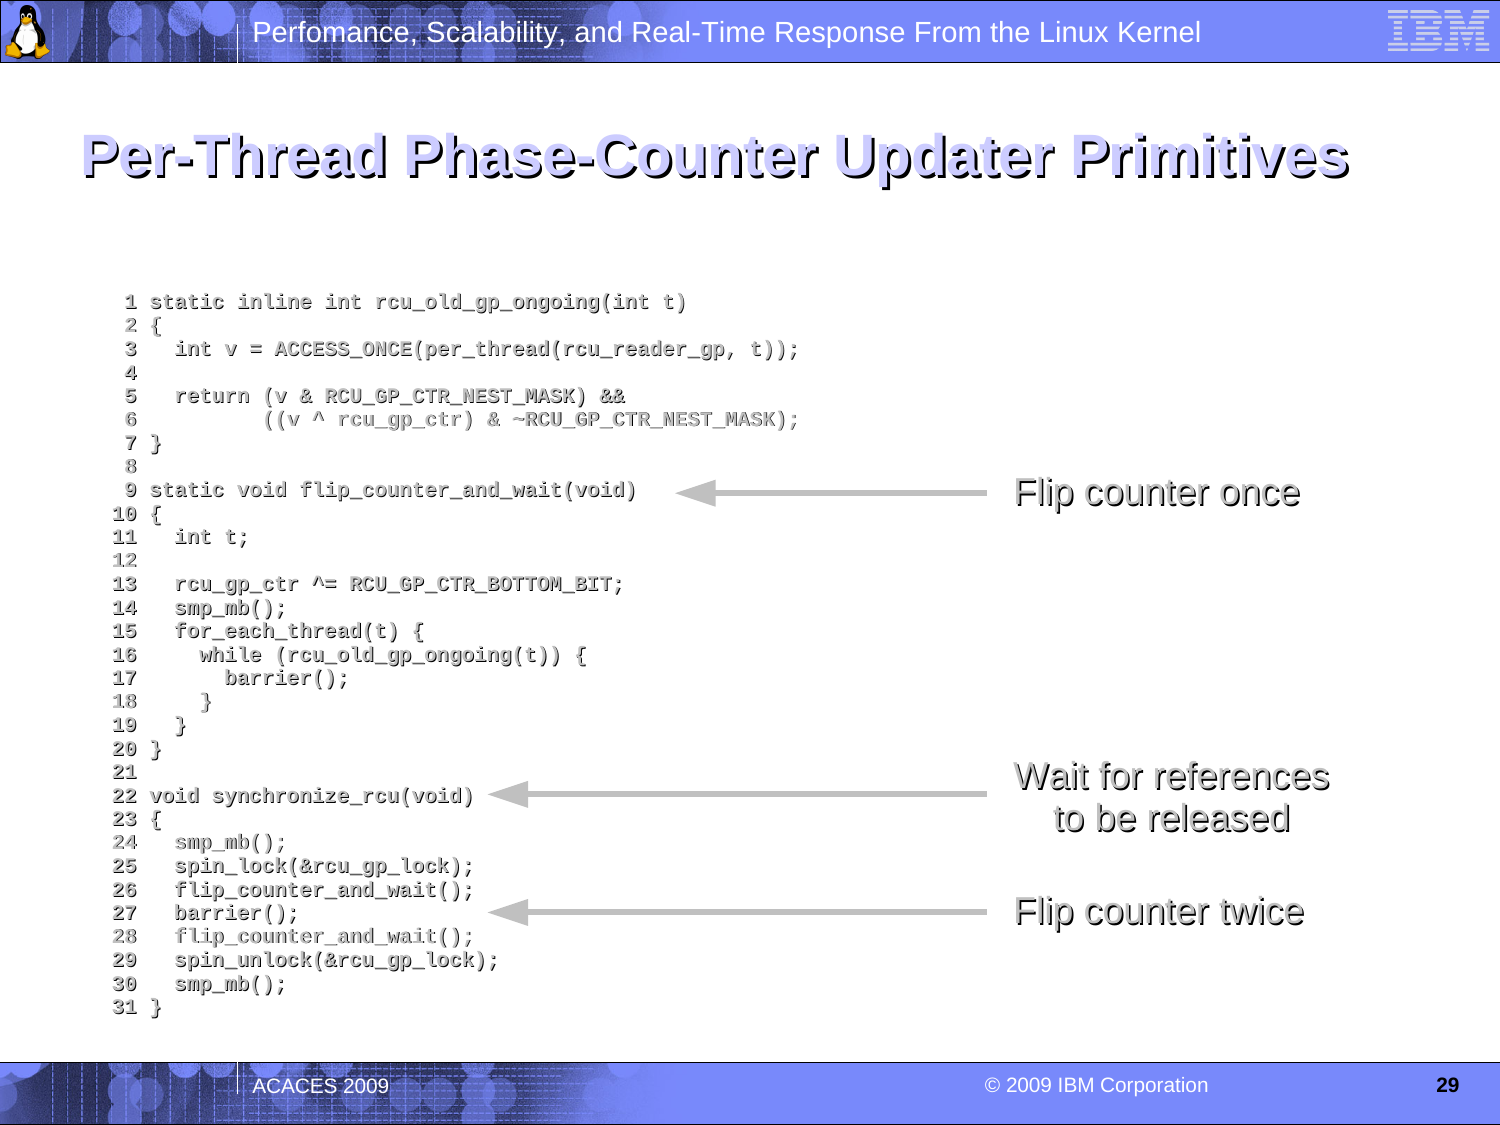

# Per-Thread Phase-Counter Updater Primitives
 1 static inline int rcu_old_gp_ongoing(int t)
 2 {
 3 int v = ACCESS_ONCE(per_thread(rcu_reader_gp, t));
 4
 5 return (v & RCU_GP_CTR_NEST_MASK) &&
 6 ((v ^ rcu_gp_ctr) & ~RCU_GP_CTR_NEST_MASK);
 7 }
 8
 9 static void flip_counter_and_wait(void)
 10 {
 11 int t;
 12
 13 rcu_gp_ctr ^= RCU_GP_CTR_BOTTOM_BIT;
 14 smp_mb();
 15 for_each_thread(t) {
 16 while (rcu_old_gp_ongoing(t)) {
 17 barrier();
 18 }
 19 }
 20 }
 21
 22 void synchronize_rcu(void)
 23 {
 24 smp_mb();
 25 spin_lock(&rcu_gp_lock);
 26 flip_counter_and_wait();
 27 barrier();
 28 flip_counter_and_wait();
 29 spin_unlock(&rcu_gp_lock);
 30 smp_mb();
 31 }
Flip counter once
Wait for references
to be released
Flip counter twice
29